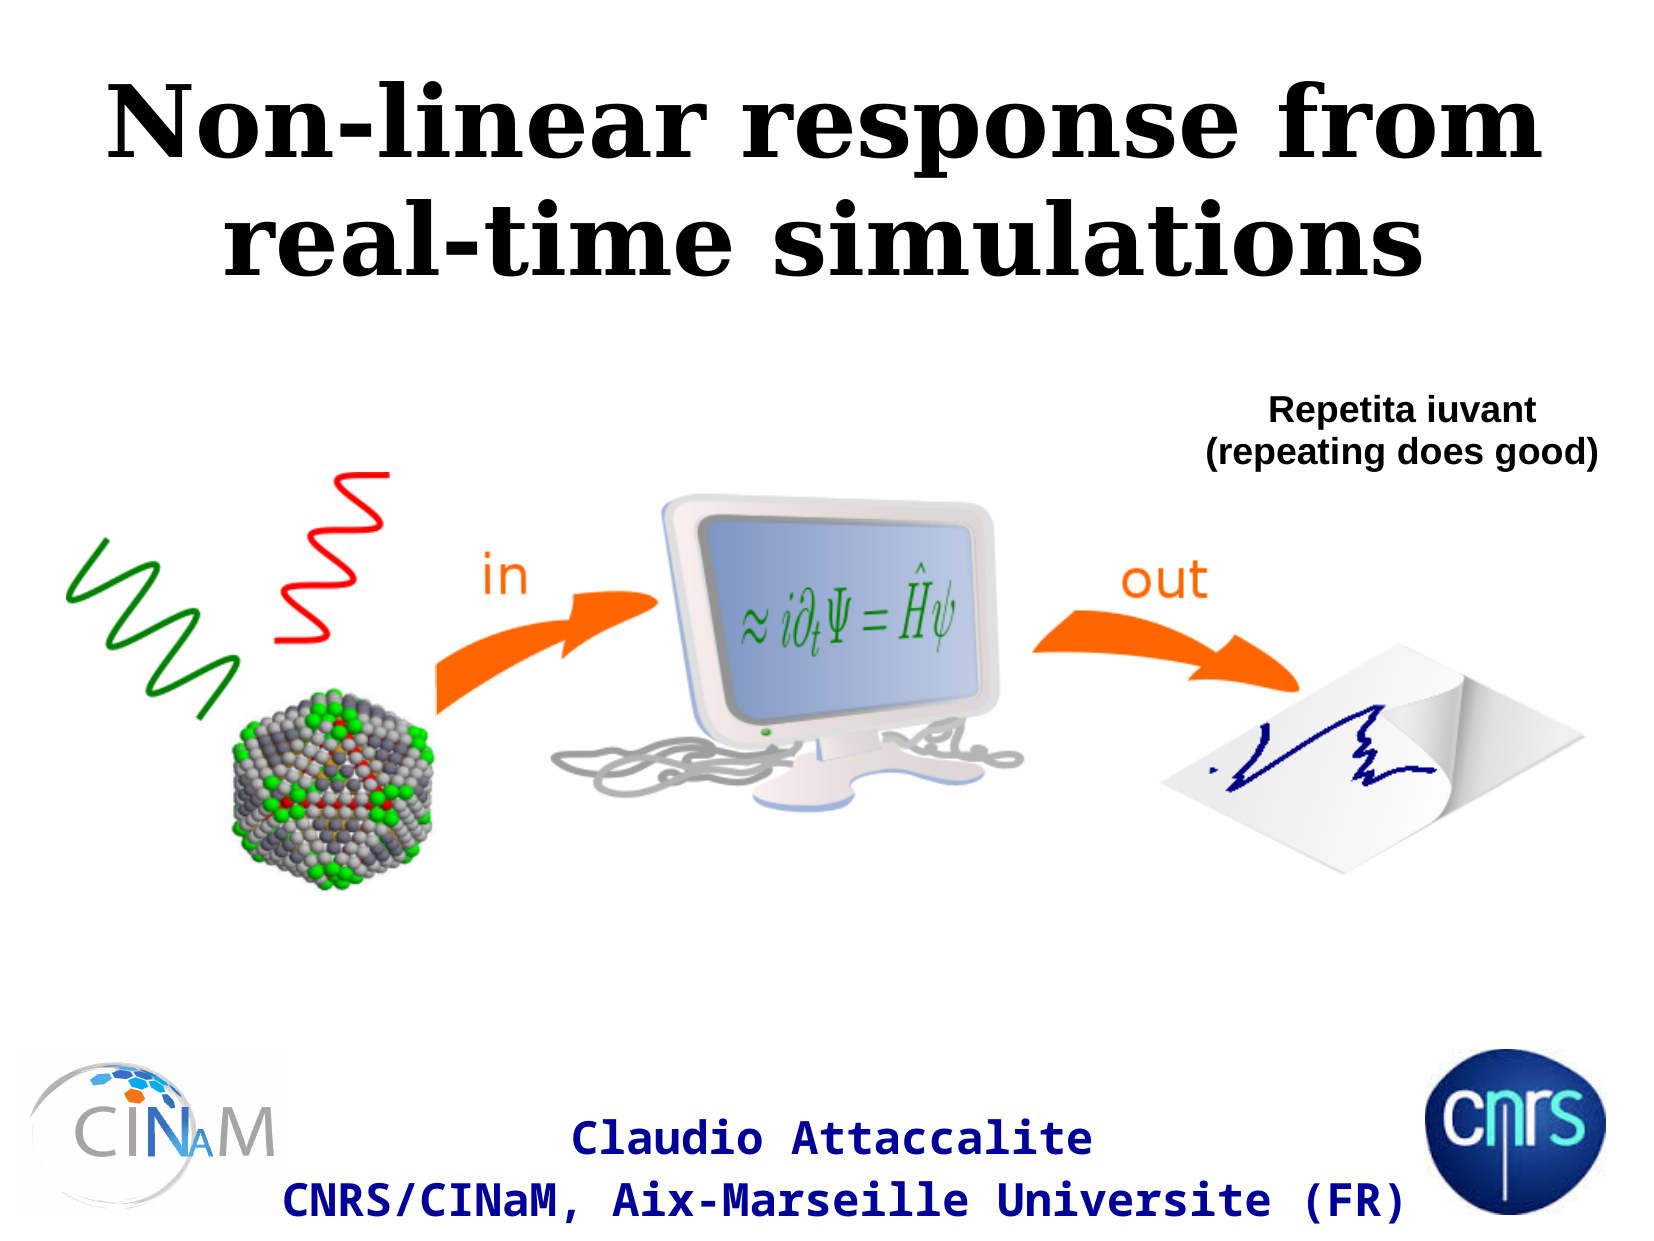

Non-linear response from real-time simulations
Repetita iuvant
(repeating does good)
Claudio Attaccalite
CNRS/CINaM, Aix-Marseille Universite (FR)